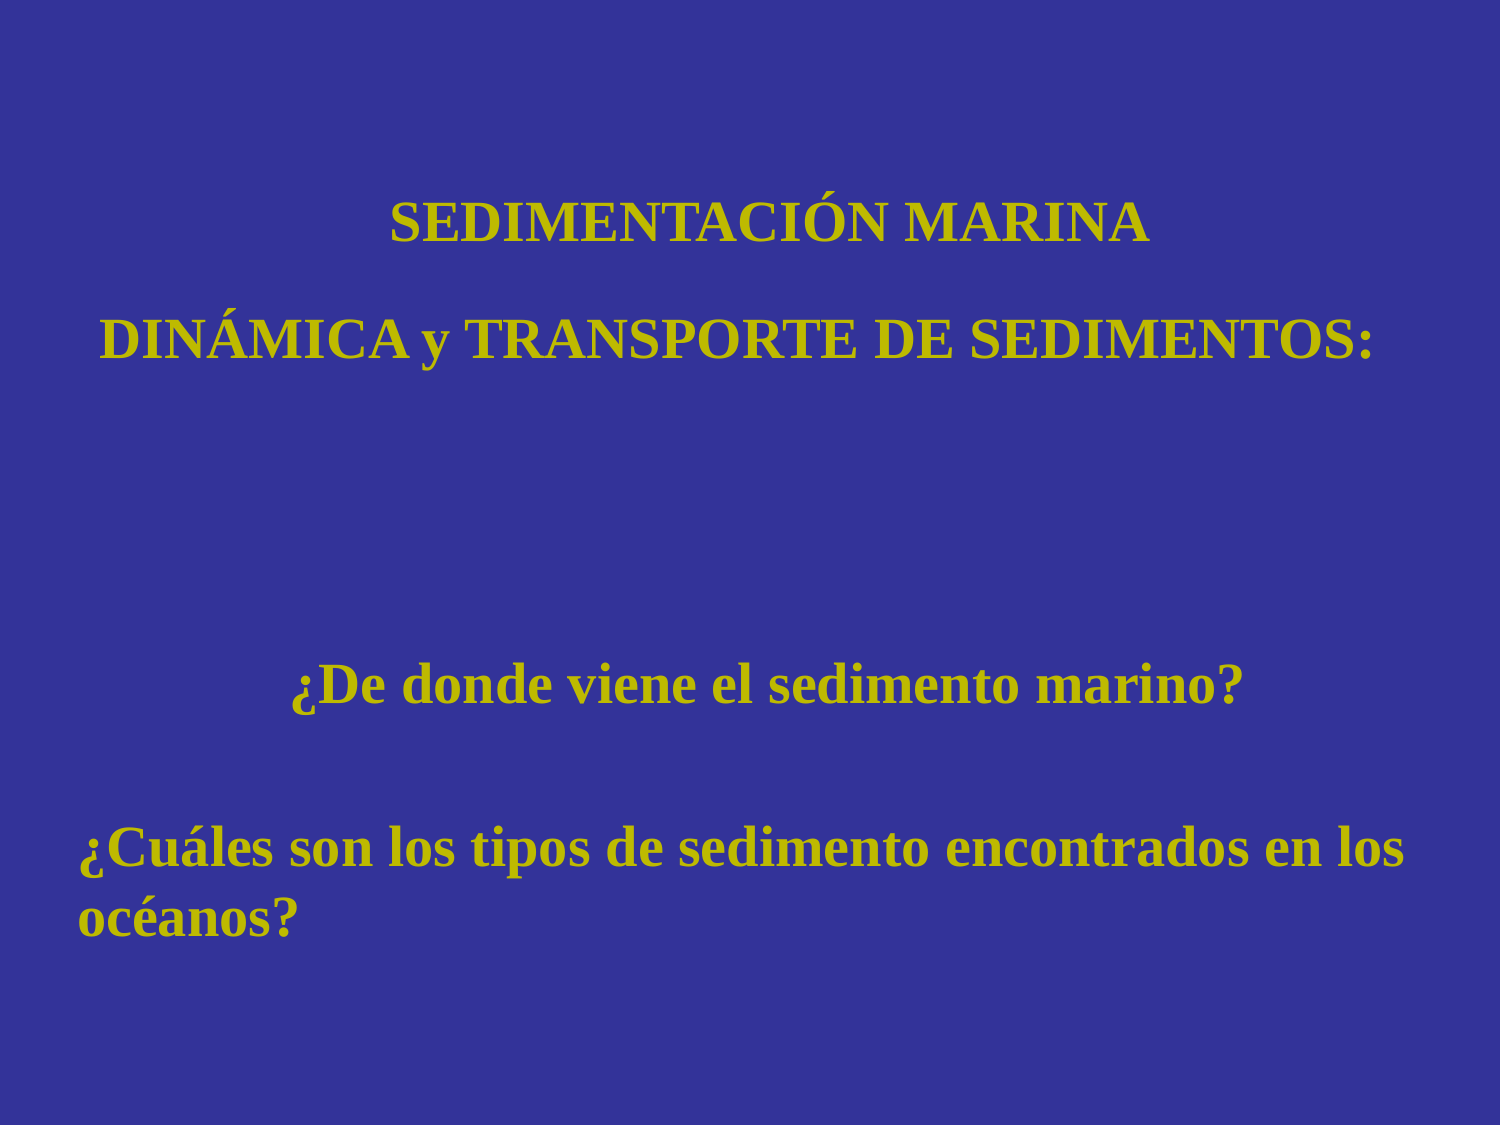

DINÁMICA y TRANSPORTE DE SEDIMENTOS:
SEDIMENTACIÓN MARINA
¿De donde viene el sedimento marino?
¿Cuáles son los tipos de sedimento encontrados en los océanos?